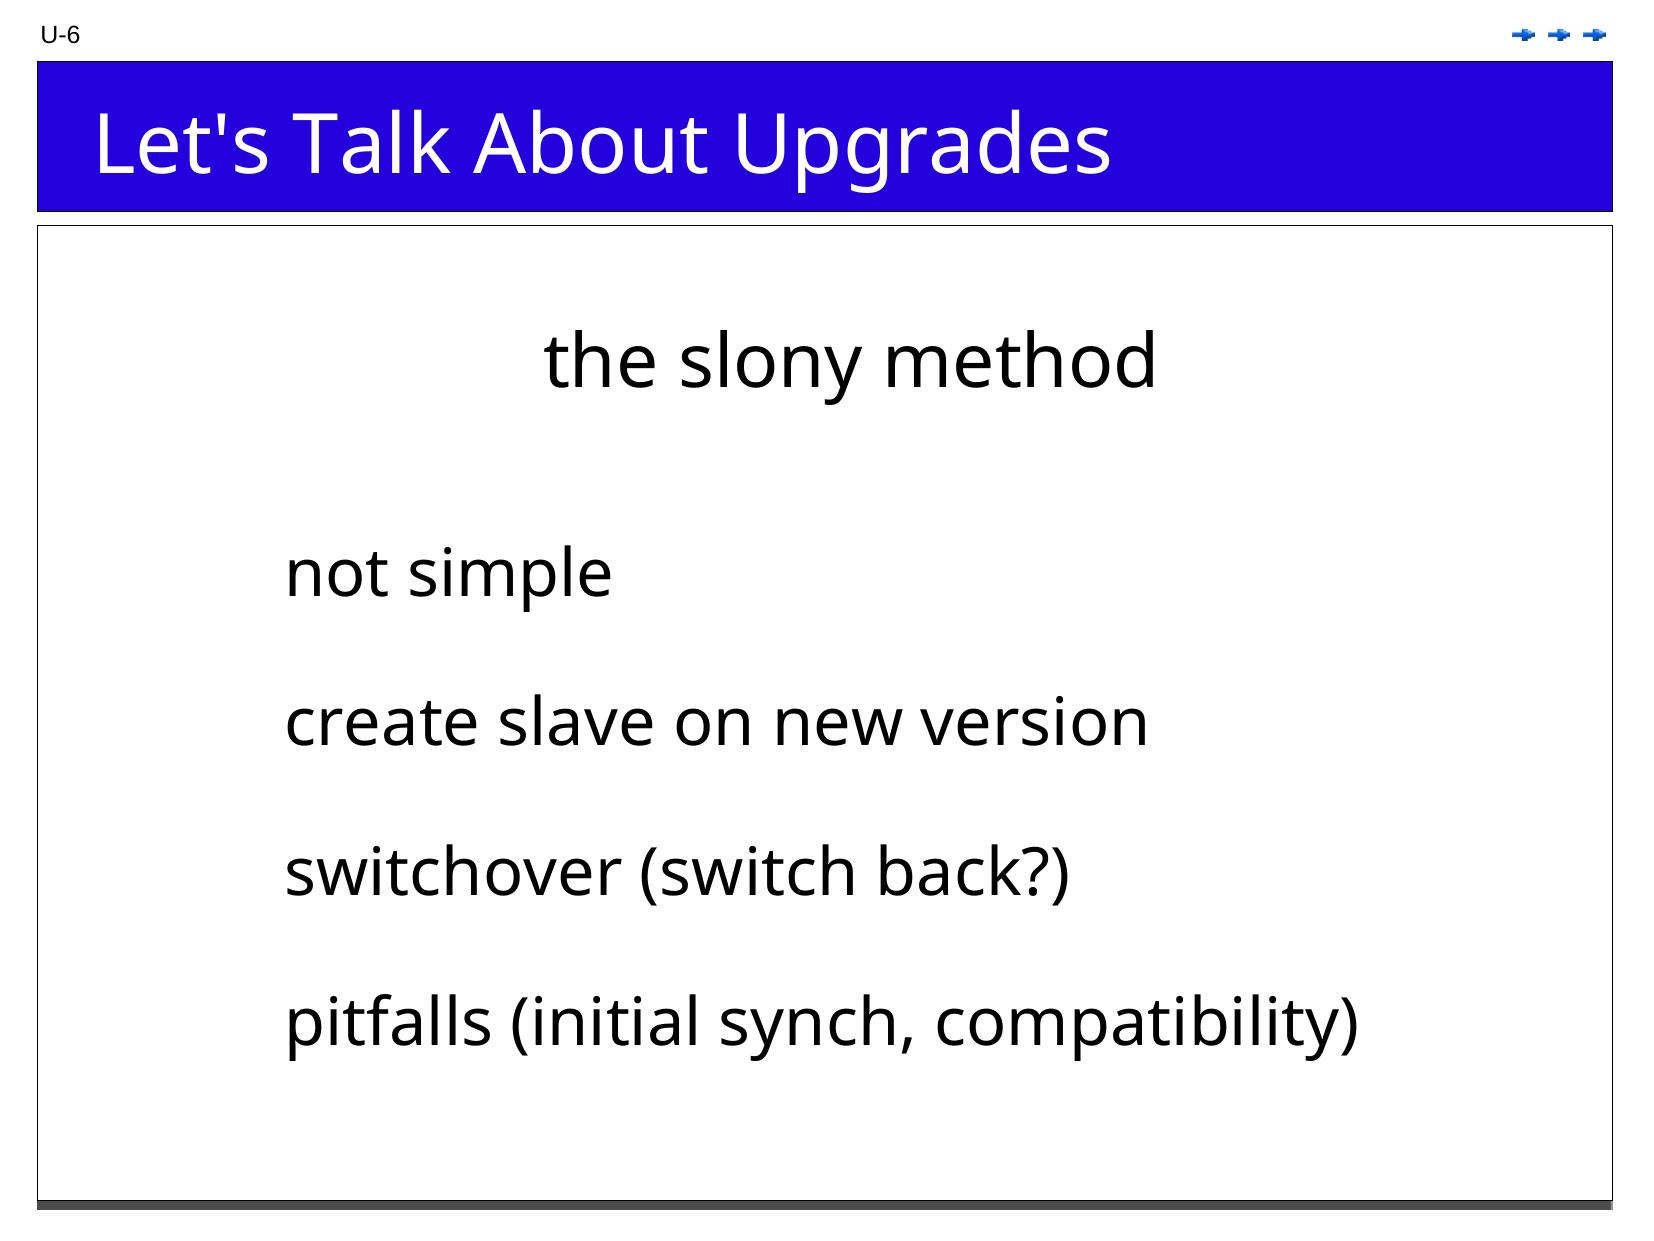

U-6
Let's Talk About Upgrades
the slony method
 not simple
 create slave on new version
 switchover (switch back?)
 pitfalls (initial synch, compatibility)